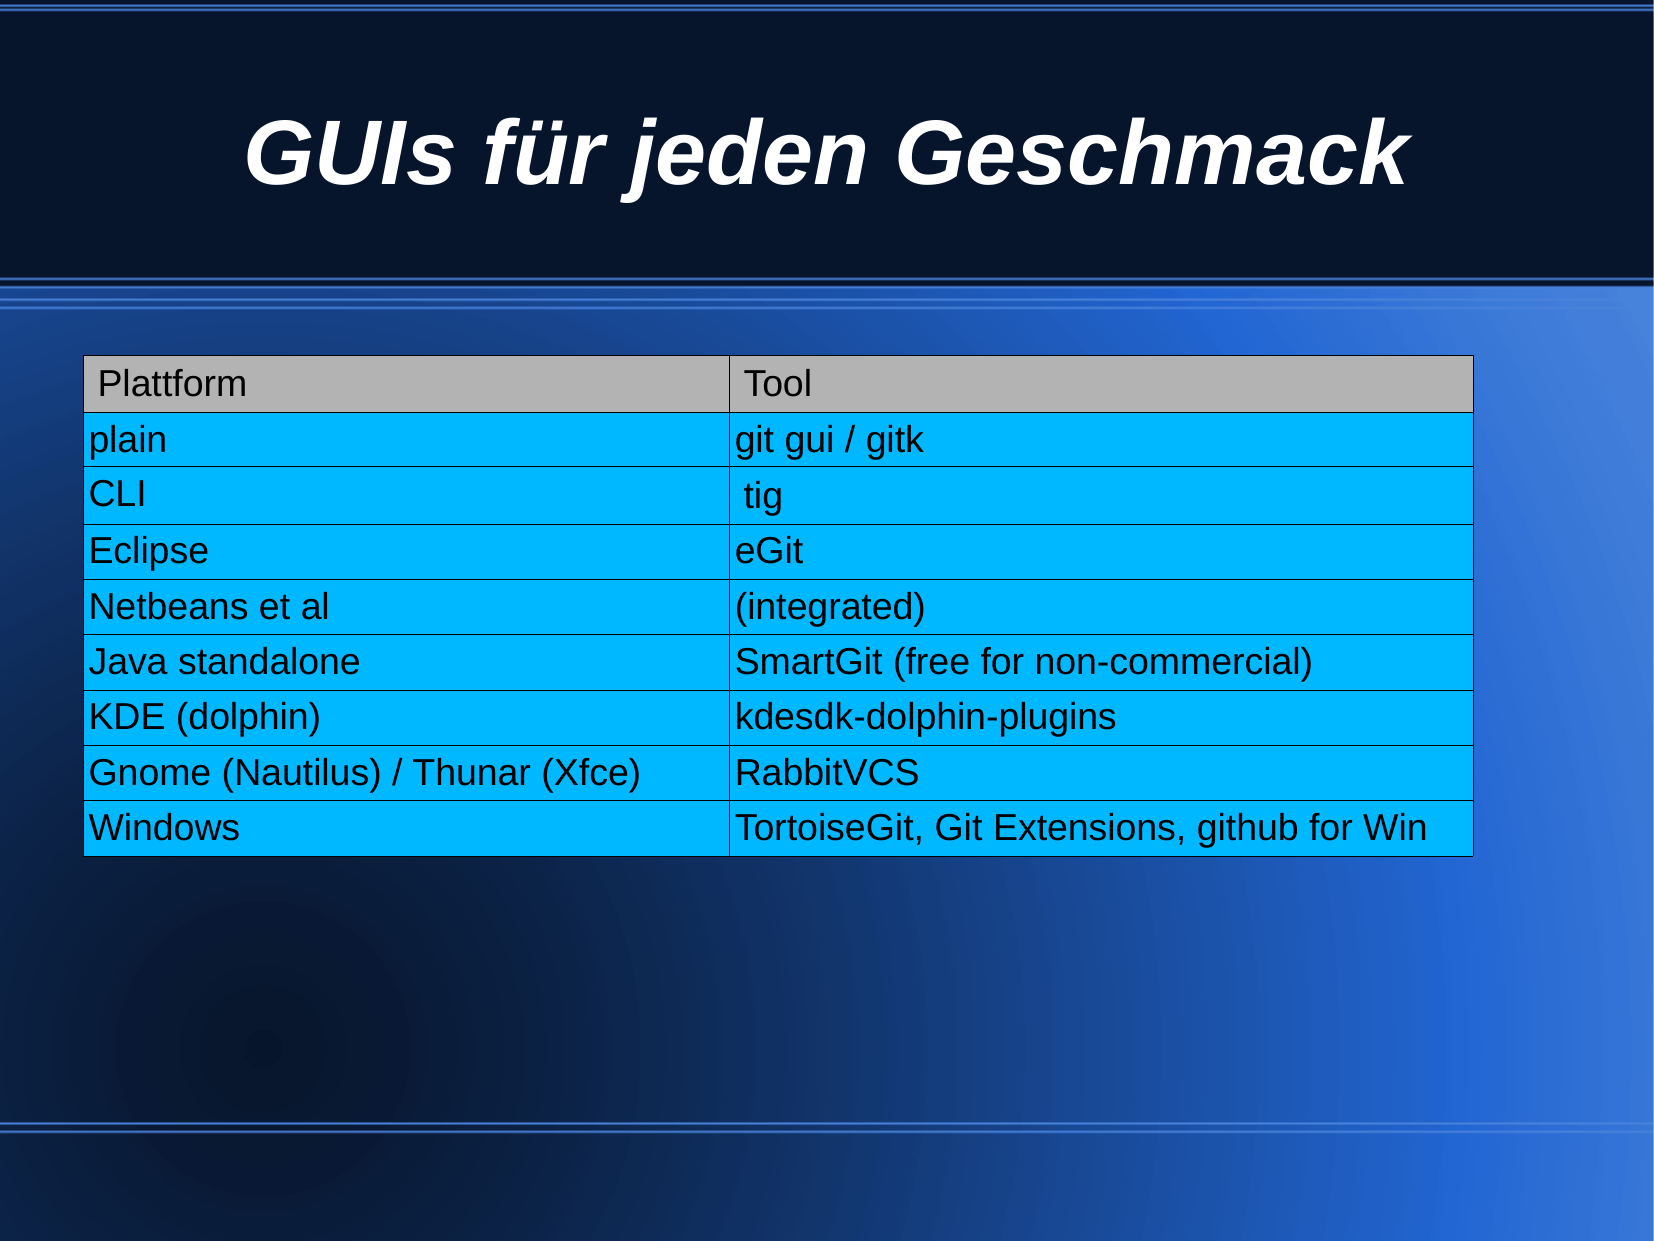

# GUIs für jeden Geschmack
| Plattform | Tool |
| --- | --- |
| plain | git gui / gitk |
| CLI | tig |
| Eclipse | eGit |
| Netbeans et al | (integrated) |
| Java standalone | SmartGit (free for non-commercial) |
| KDE (dolphin) | kdesdk-dolphin-plugins |
| Gnome (Nautilus) / Thunar (Xfce) | RabbitVCS |
| Windows | TortoiseGit, Git Extensions, github for Win |